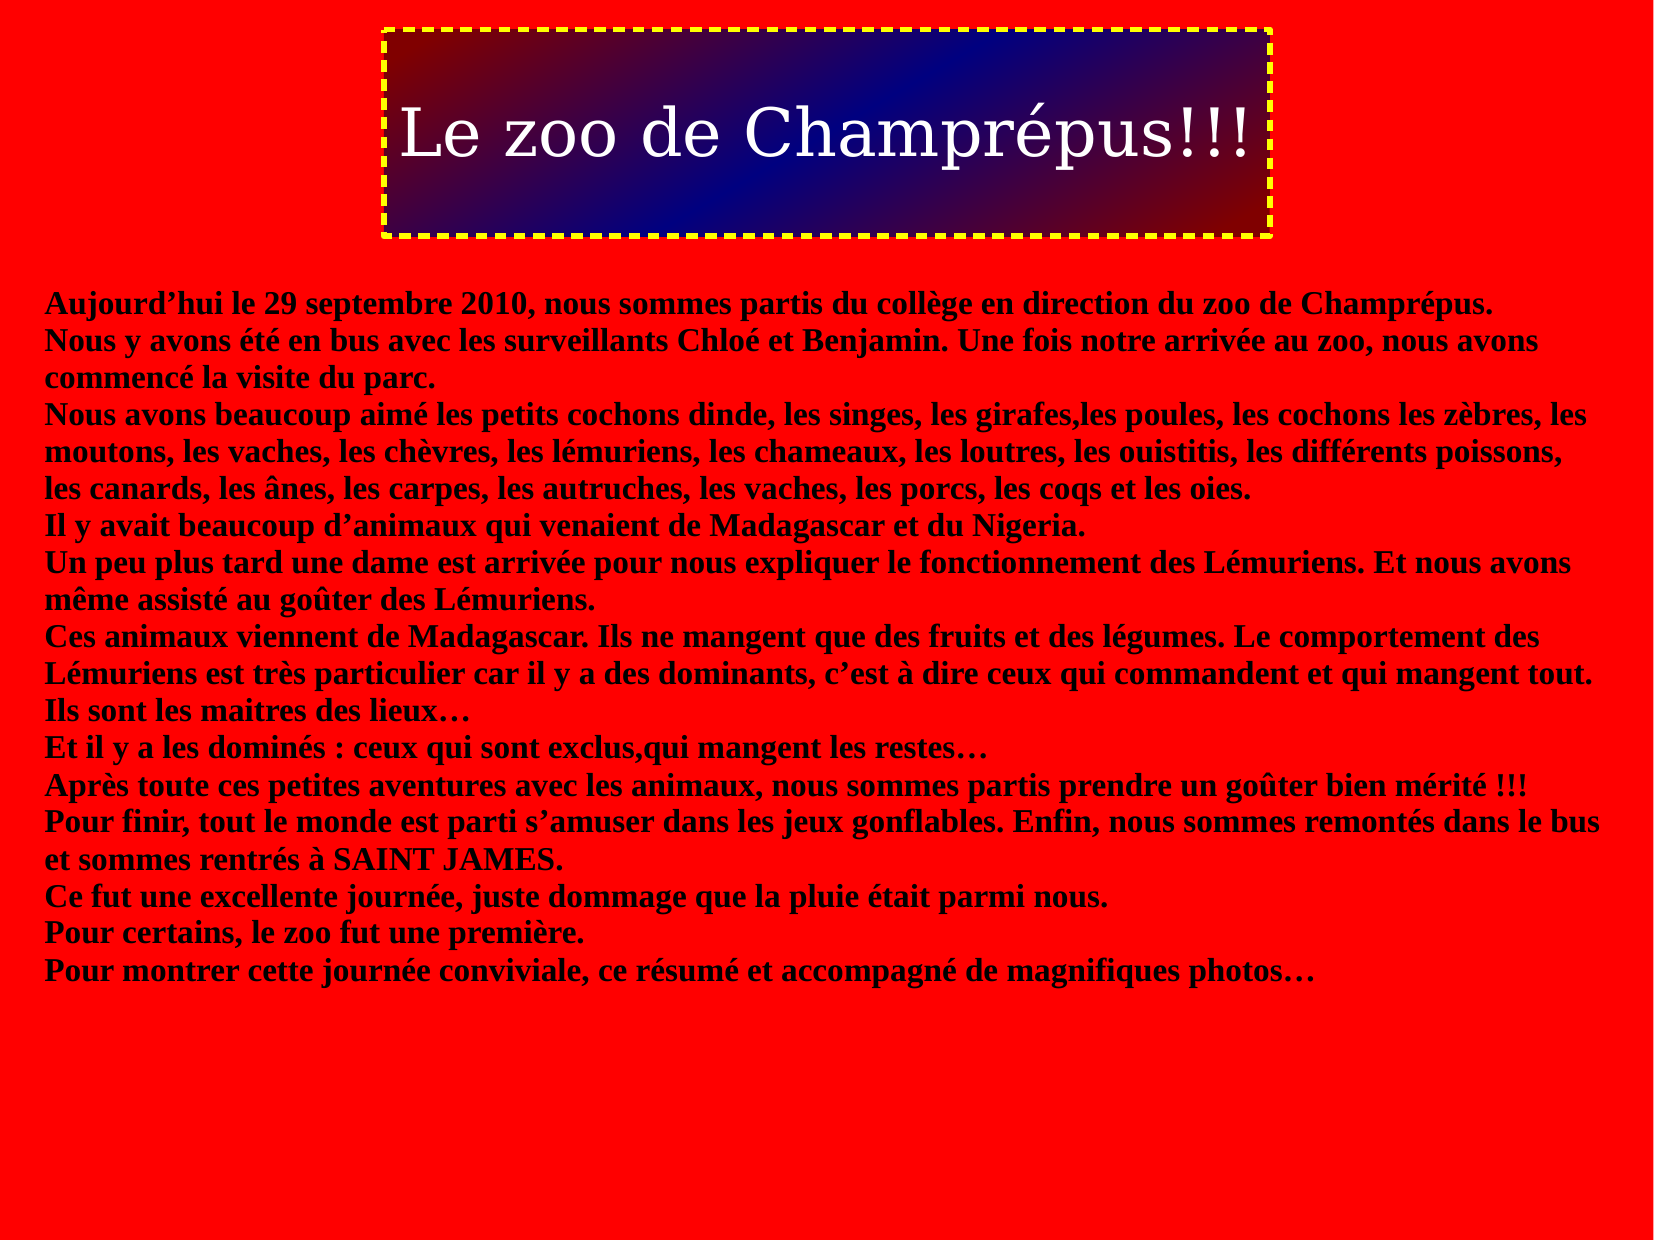

Le zoo de Champrépus!!!
Aujourd’hui le 29 septembre 2010, nous sommes partis du collège en direction du zoo de Champrépus.
Nous y avons été en bus avec les surveillants Chloé et Benjamin. Une fois notre arrivée au zoo, nous avons commencé la visite du parc.
Nous avons beaucoup aimé les petits cochons dinde, les singes, les girafes,les poules, les cochons les zèbres, les moutons, les vaches, les chèvres, les lémuriens, les chameaux, les loutres, les ouistitis, les différents poissons, les canards, les ânes, les carpes, les autruches, les vaches, les porcs, les coqs et les oies.
Il y avait beaucoup d’animaux qui venaient de Madagascar et du Nigeria.
Un peu plus tard une dame est arrivée pour nous expliquer le fonctionnement des Lémuriens. Et nous avons même assisté au goûter des Lémuriens.
Ces animaux viennent de Madagascar. Ils ne mangent que des fruits et des légumes. Le comportement des Lémuriens est très particulier car il y a des dominants, c’est à dire ceux qui commandent et qui mangent tout. Ils sont les maitres des lieux…
Et il y a les dominés : ceux qui sont exclus,qui mangent les restes…
Après toute ces petites aventures avec les animaux, nous sommes partis prendre un goûter bien mérité !!!
Pour finir, tout le monde est parti s’amuser dans les jeux gonflables. Enfin, nous sommes remontés dans le bus et sommes rentrés à SAINT JAMES.
Ce fut une excellente journée, juste dommage que la pluie était parmi nous.
Pour certains, le zoo fut une première.
Pour montrer cette journée conviviale, ce résumé et accompagné de magnifiques photos…